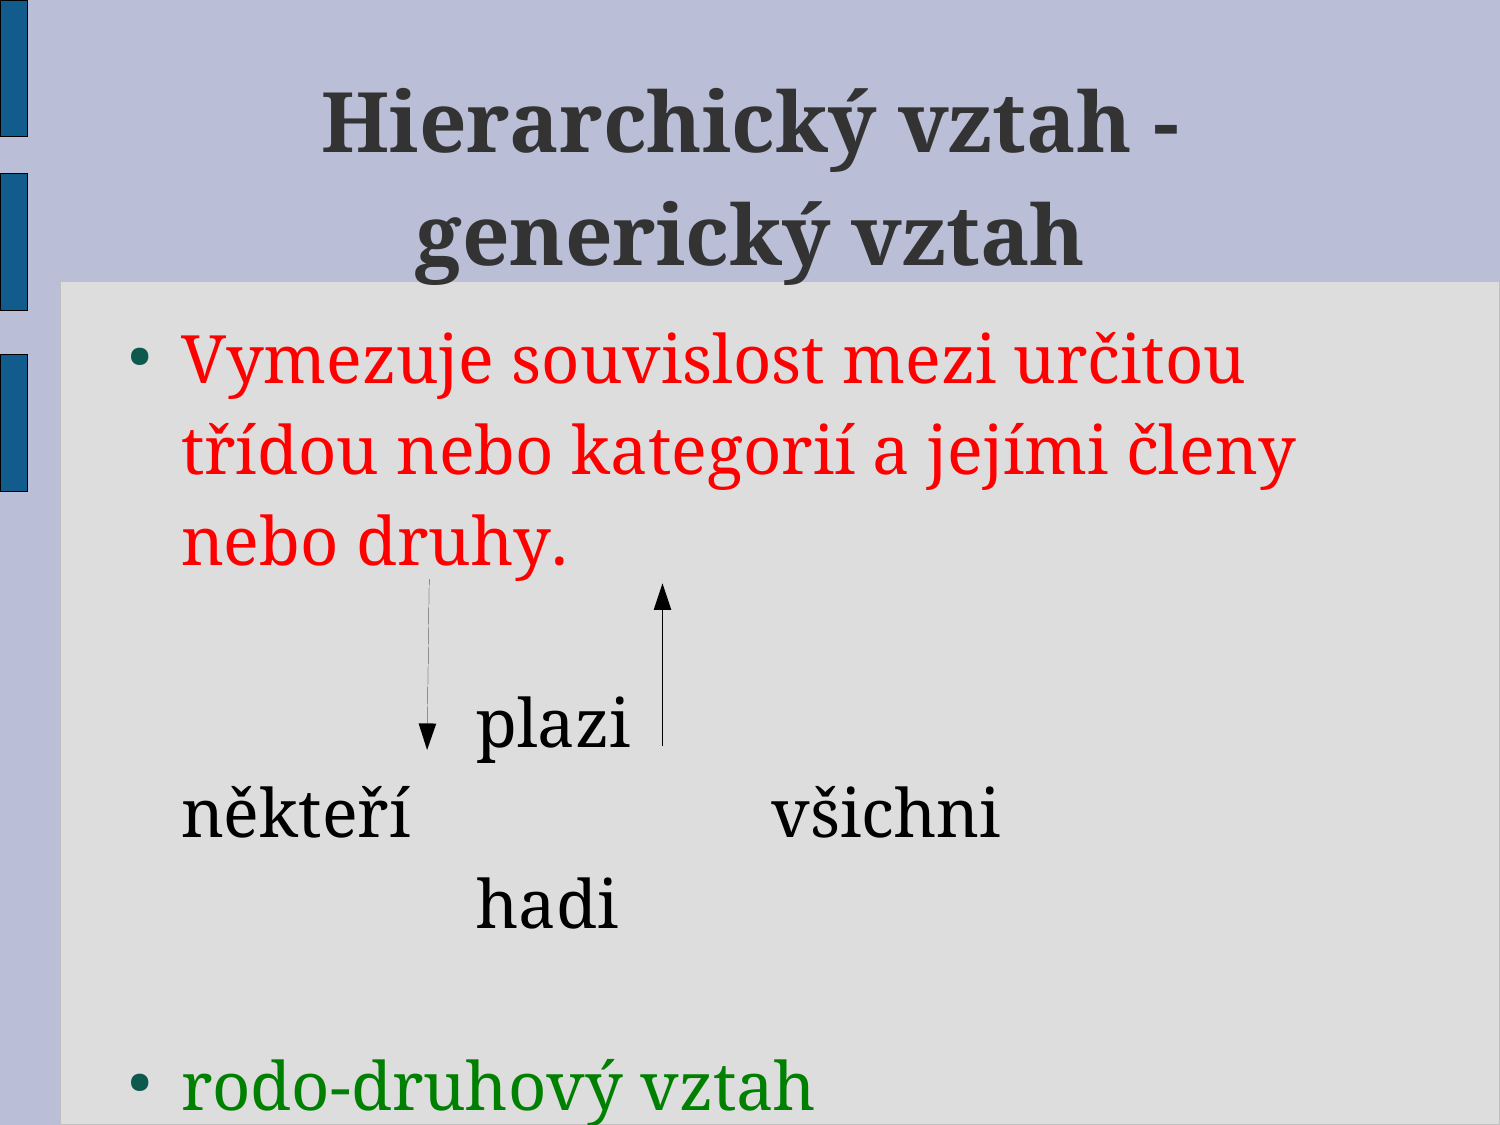

# Hierarchický vztah - generický vztah
Vymezuje souvislost mezi určitou třídou nebo kategorií a jejími členy nebo druhy.
				plazi
někteří					všichni
				hadi
rodo-druhový vztah